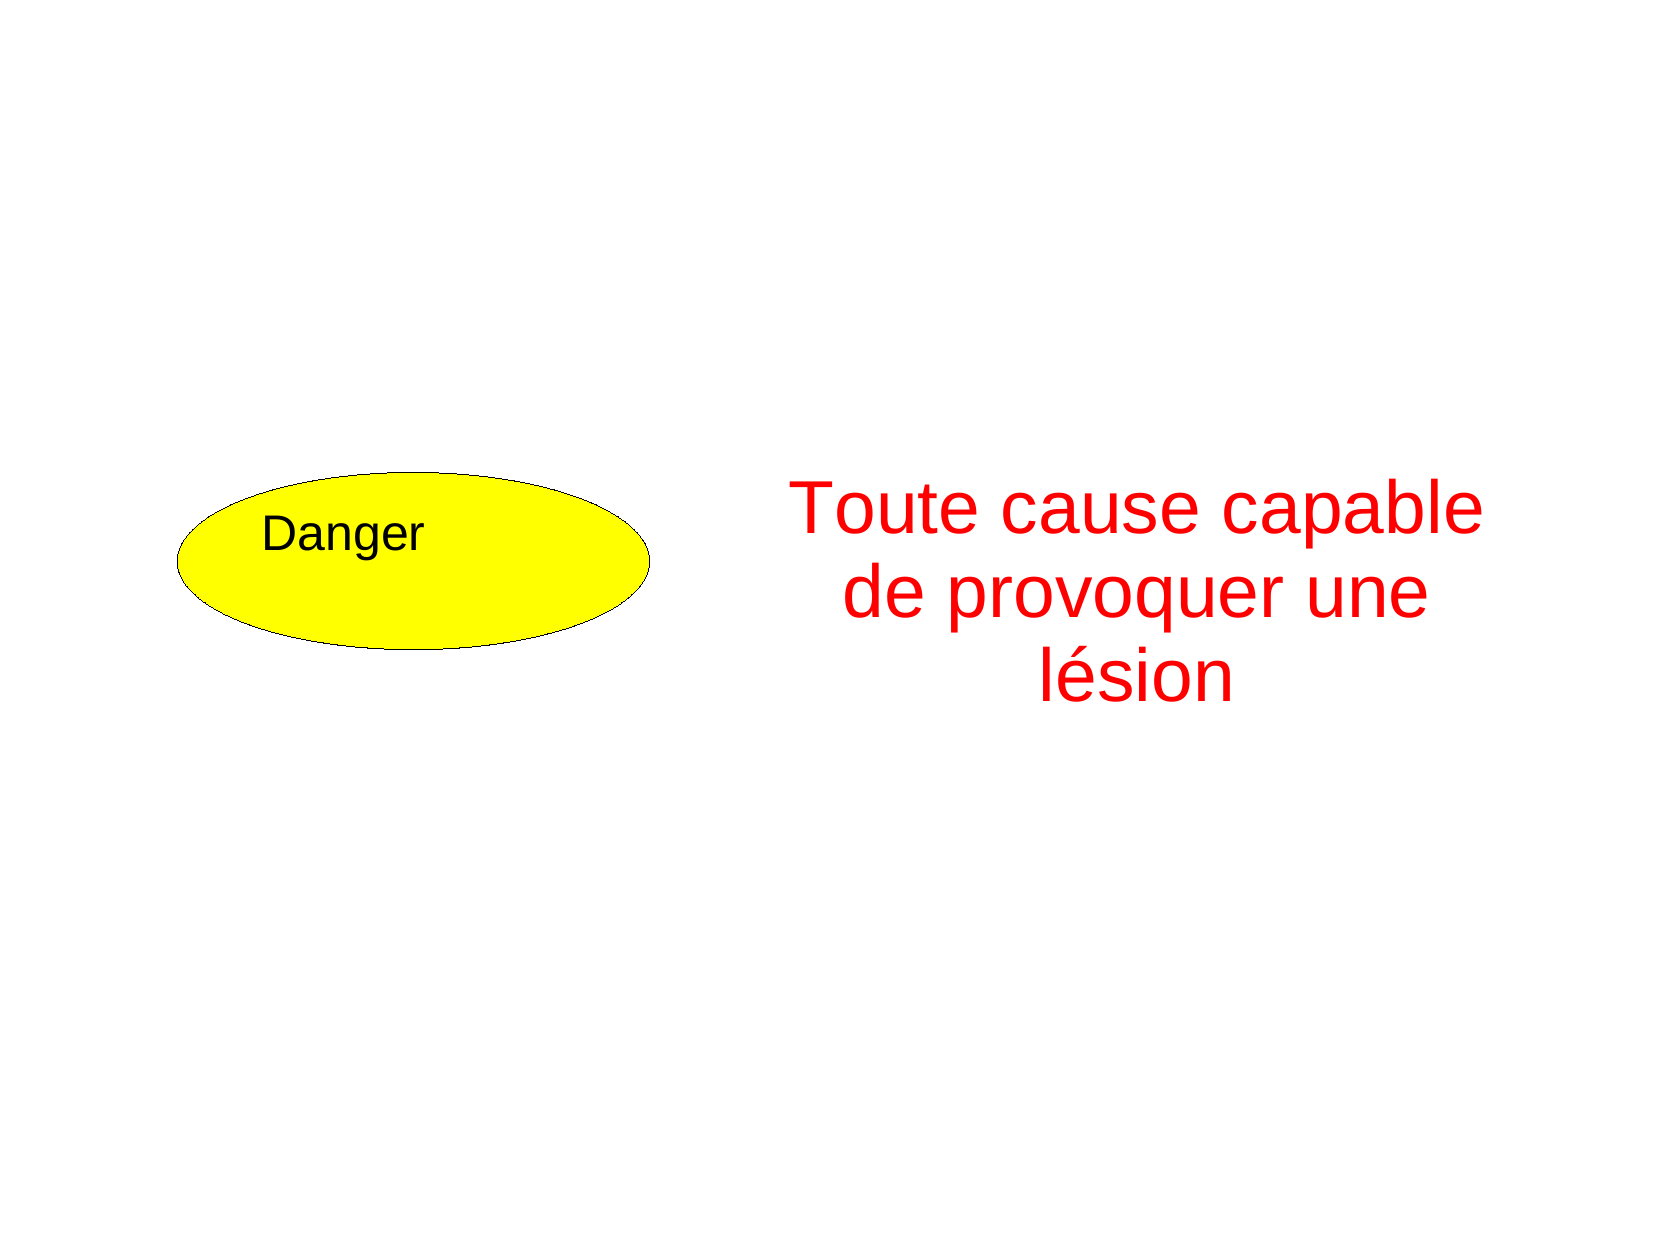

Toute cause capable de provoquer une lésion
Danger